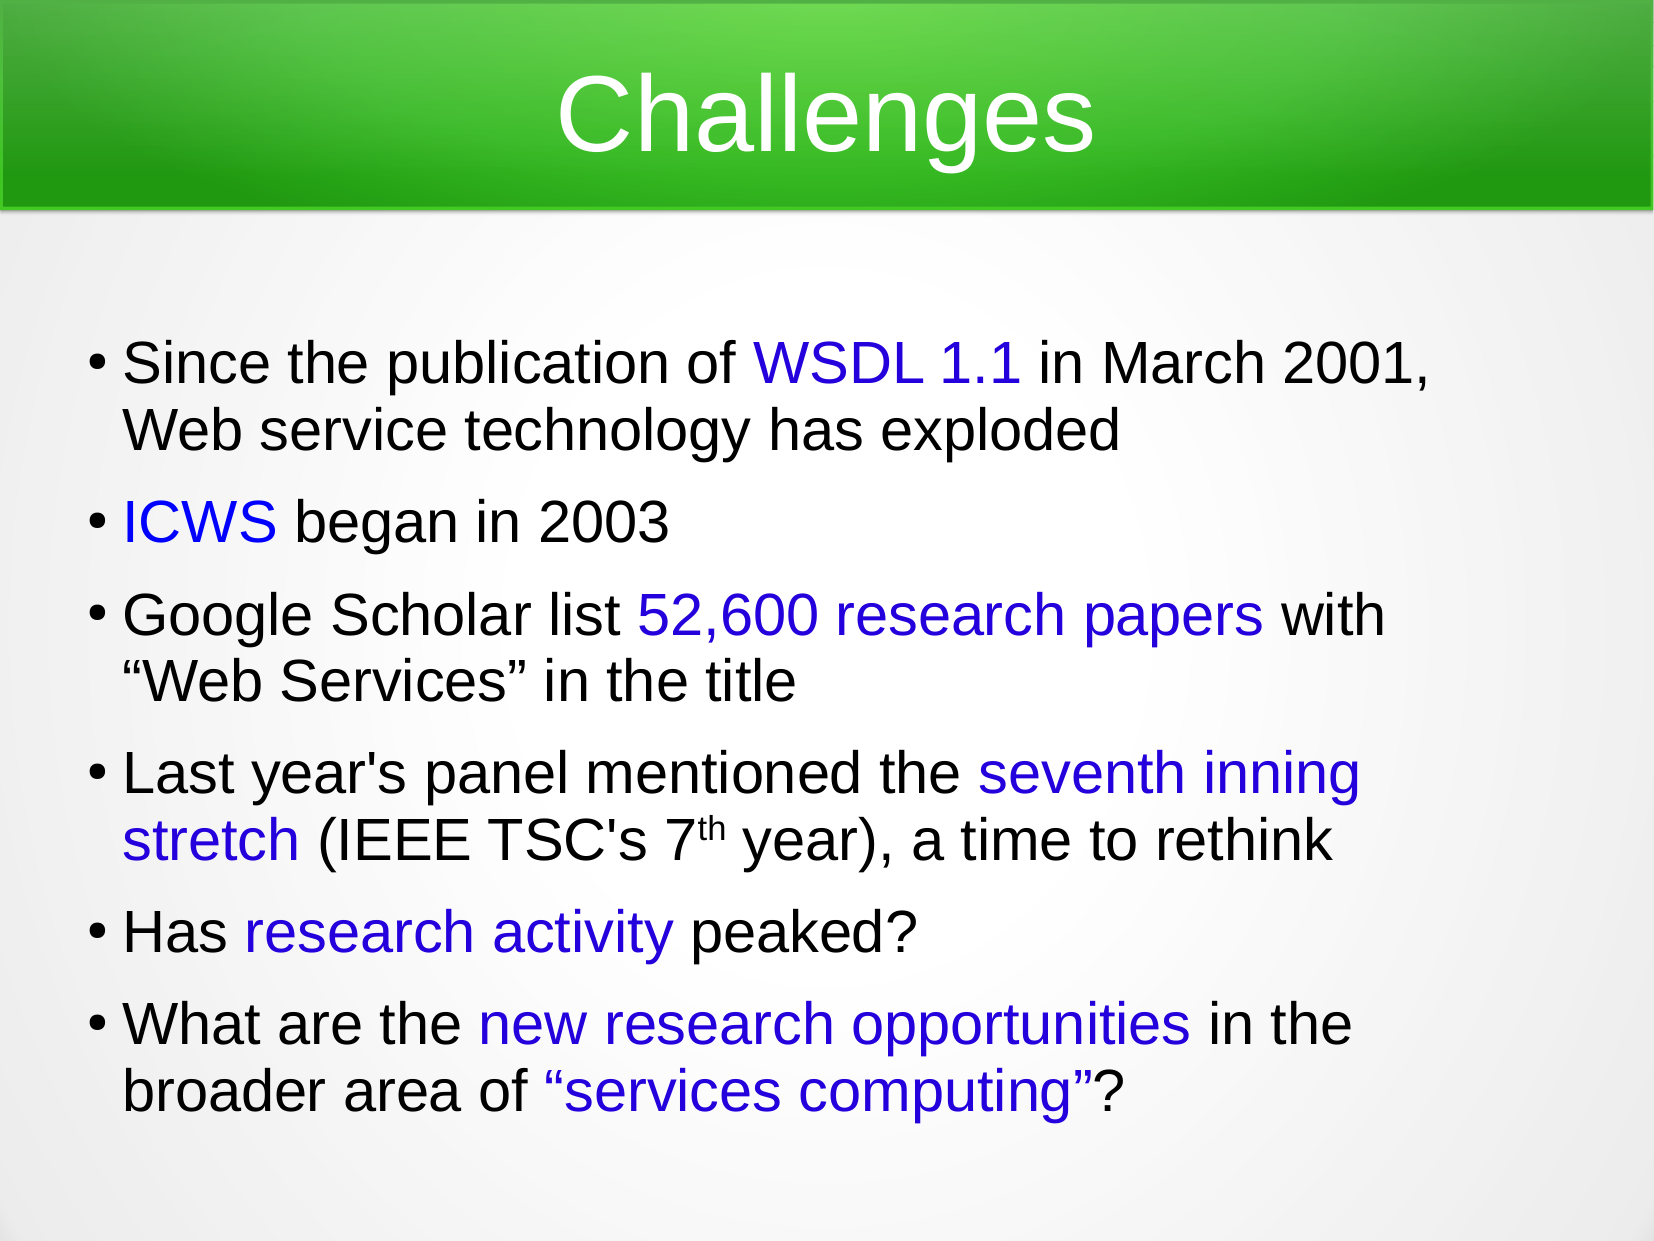

# Challenges
Since the publication of WSDL 1.1 in March 2001, Web service technology has exploded
ICWS began in 2003
Google Scholar list 52,600 research papers with “Web Services” in the title
Last year's panel mentioned the seventh inning stretch (IEEE TSC's 7th year), a time to rethink
Has research activity peaked?
What are the new research opportunities in the broader area of “services computing”?